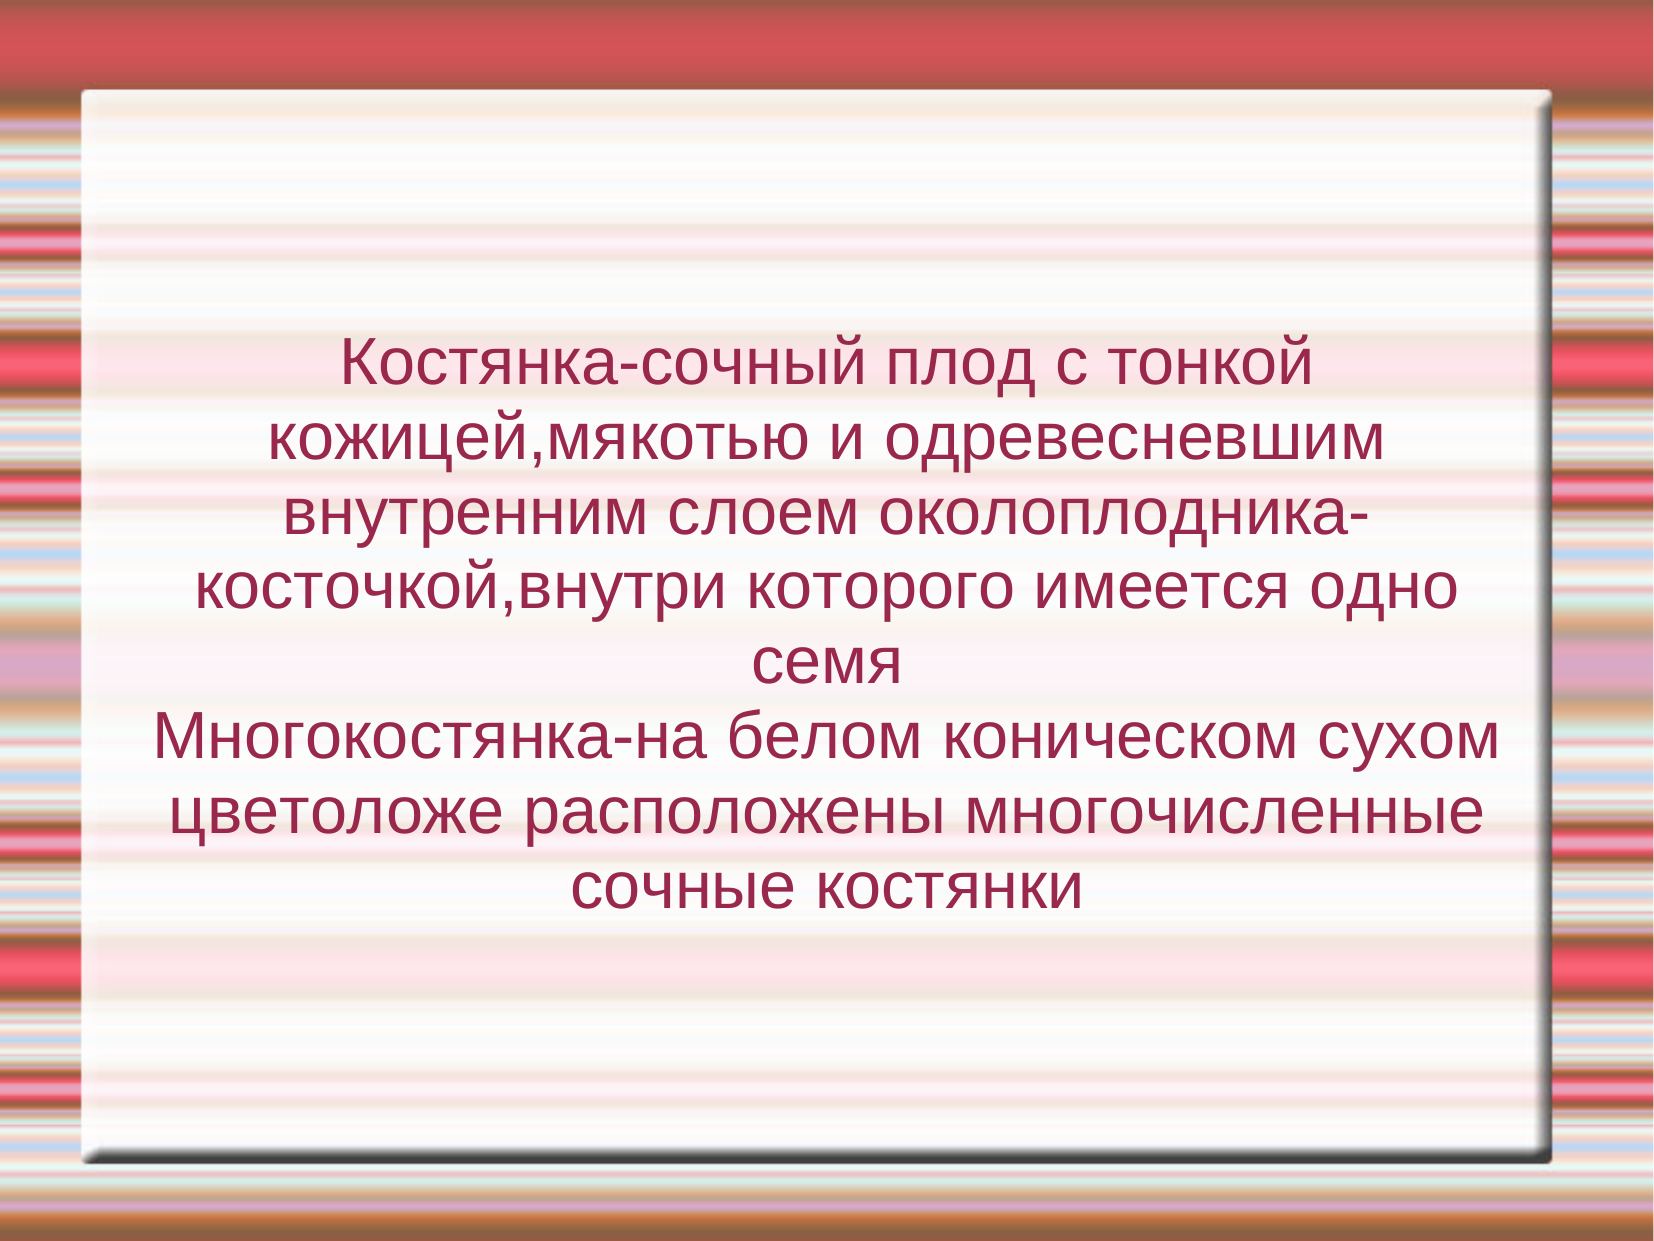

# Костянка-сочный плод с тонкой кожицей,мякотью и одревесневшим внутренним слоем околоплодника-косточкой,внутри которого имеется одно семя
Многокостянка-на белом коническом сухом цветоложе расположены многочисленные сочные костянки